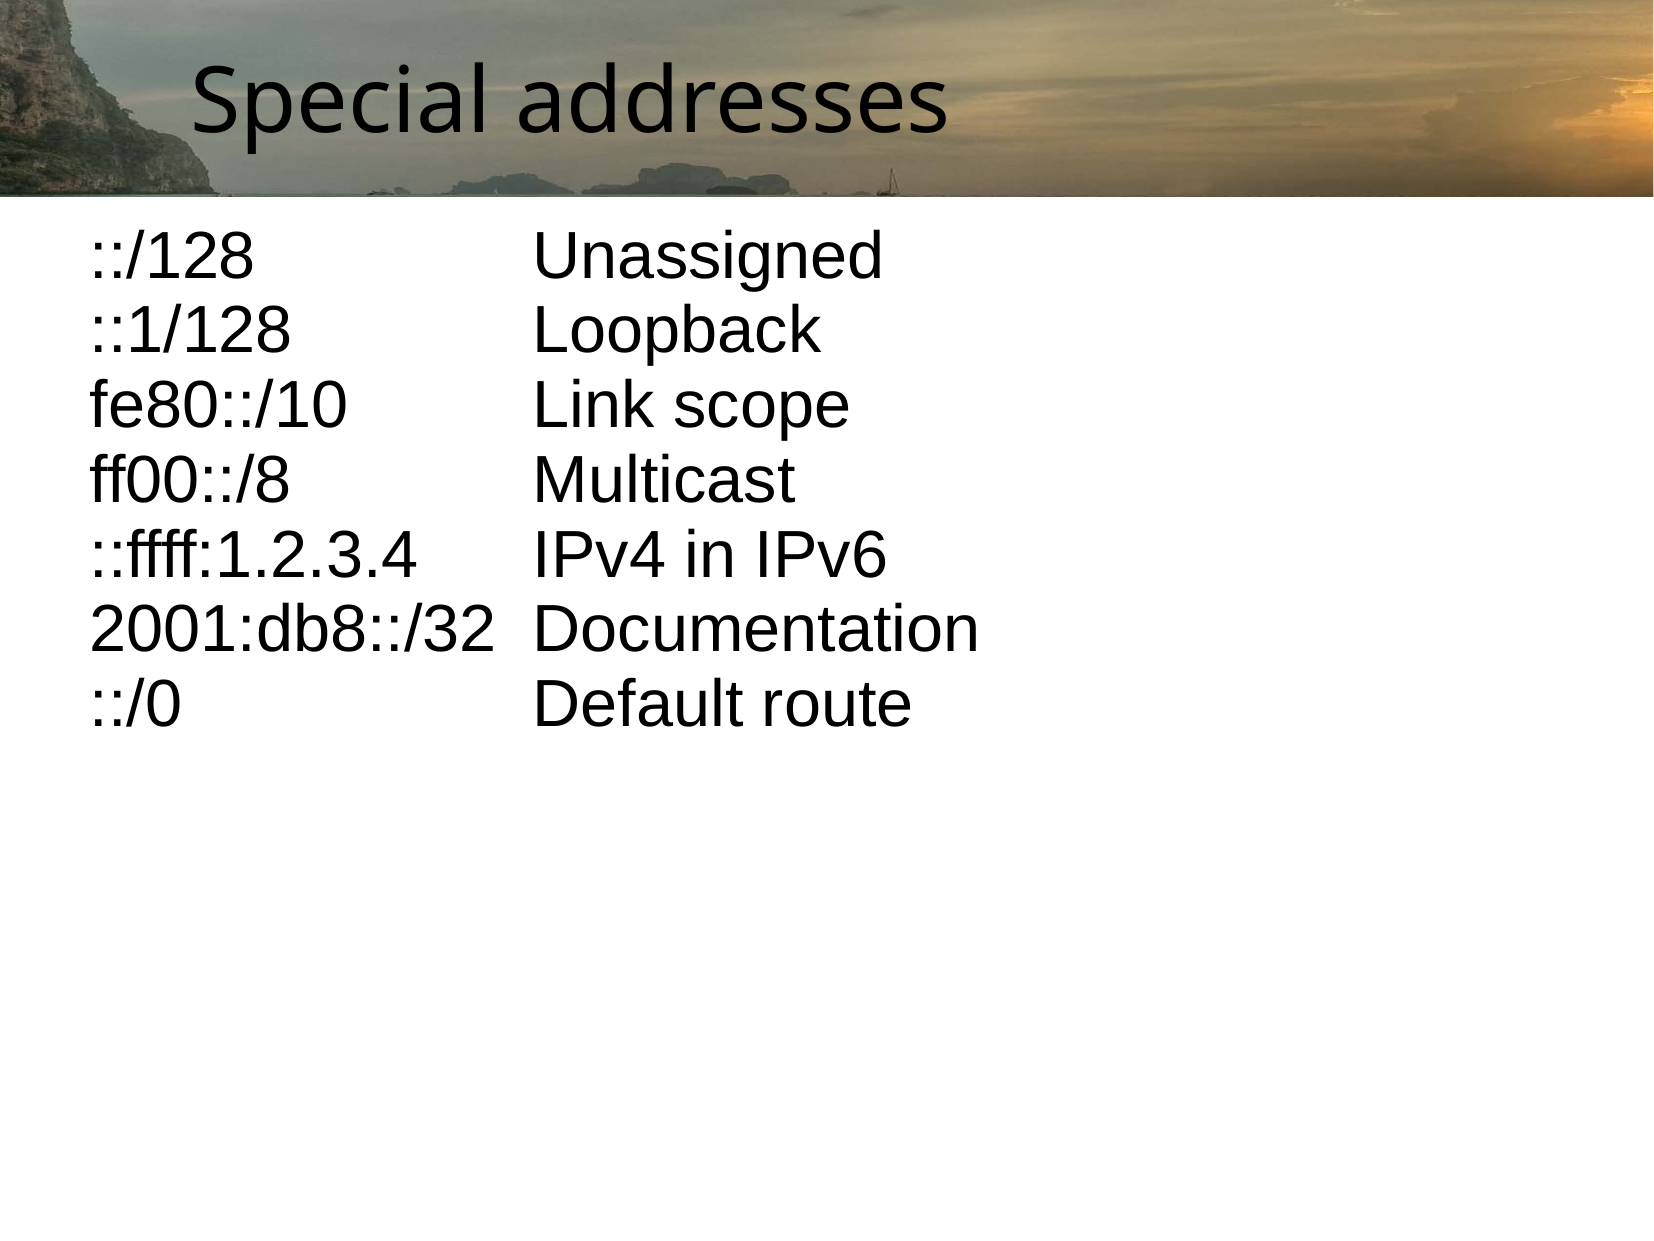

# Special addresses
::/128				Unassigned
::1/128				Loopback
fe80::/10			Link scope
ff00::/8				Multicast
::ffff:1.2.3.4		IPv4 in IPv6
2001:db8::/32	Documentation
::/0					Default route